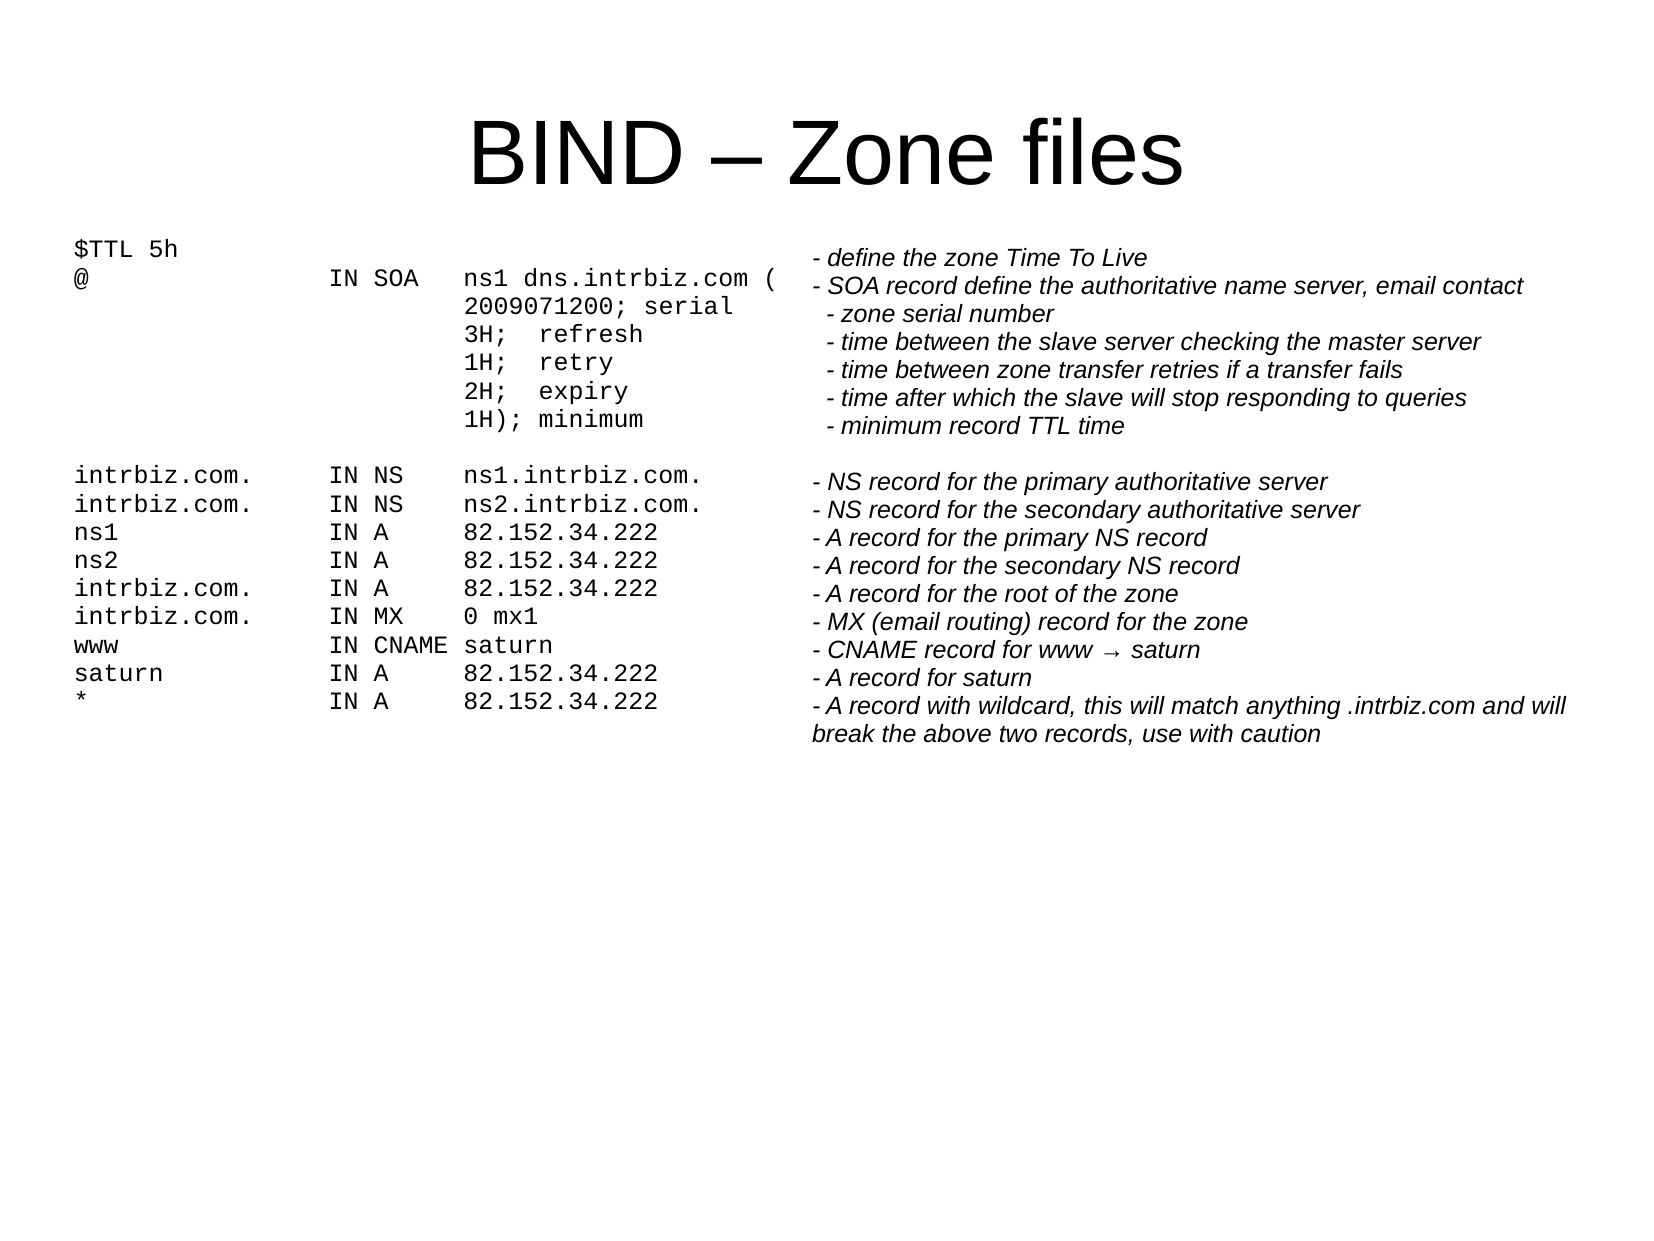

# BIND – Zone files
$TTL 5h
@ IN SOA ns1 dns.intrbiz.com (
 2009071200; serial
 3H; refresh
 1H; retry
 2H; expiry
 1H); minimum
intrbiz.com. IN NS ns1.intrbiz.com.
intrbiz.com. IN NS ns2.intrbiz.com.
ns1 IN A 82.152.34.222
ns2 IN A 82.152.34.222
intrbiz.com. IN A 82.152.34.222
intrbiz.com. IN MX 0 mx1
www IN CNAME saturn
saturn IN A 82.152.34.222
* IN A 82.152.34.222
- define the zone Time To Live
- SOA record define the authoritative name server, email contact
 - zone serial number
 - time between the slave server checking the master server
 - time between zone transfer retries if a transfer fails
 - time after which the slave will stop responding to queries
 - minimum record TTL time
- NS record for the primary authoritative server
- NS record for the secondary authoritative server
- A record for the primary NS record
- A record for the secondary NS record
- A record for the root of the zone
- MX (email routing) record for the zone
- CNAME record for www → saturn
- A record for saturn
- A record with wildcard, this will match anything .intrbiz.com and will break the above two records, use with caution